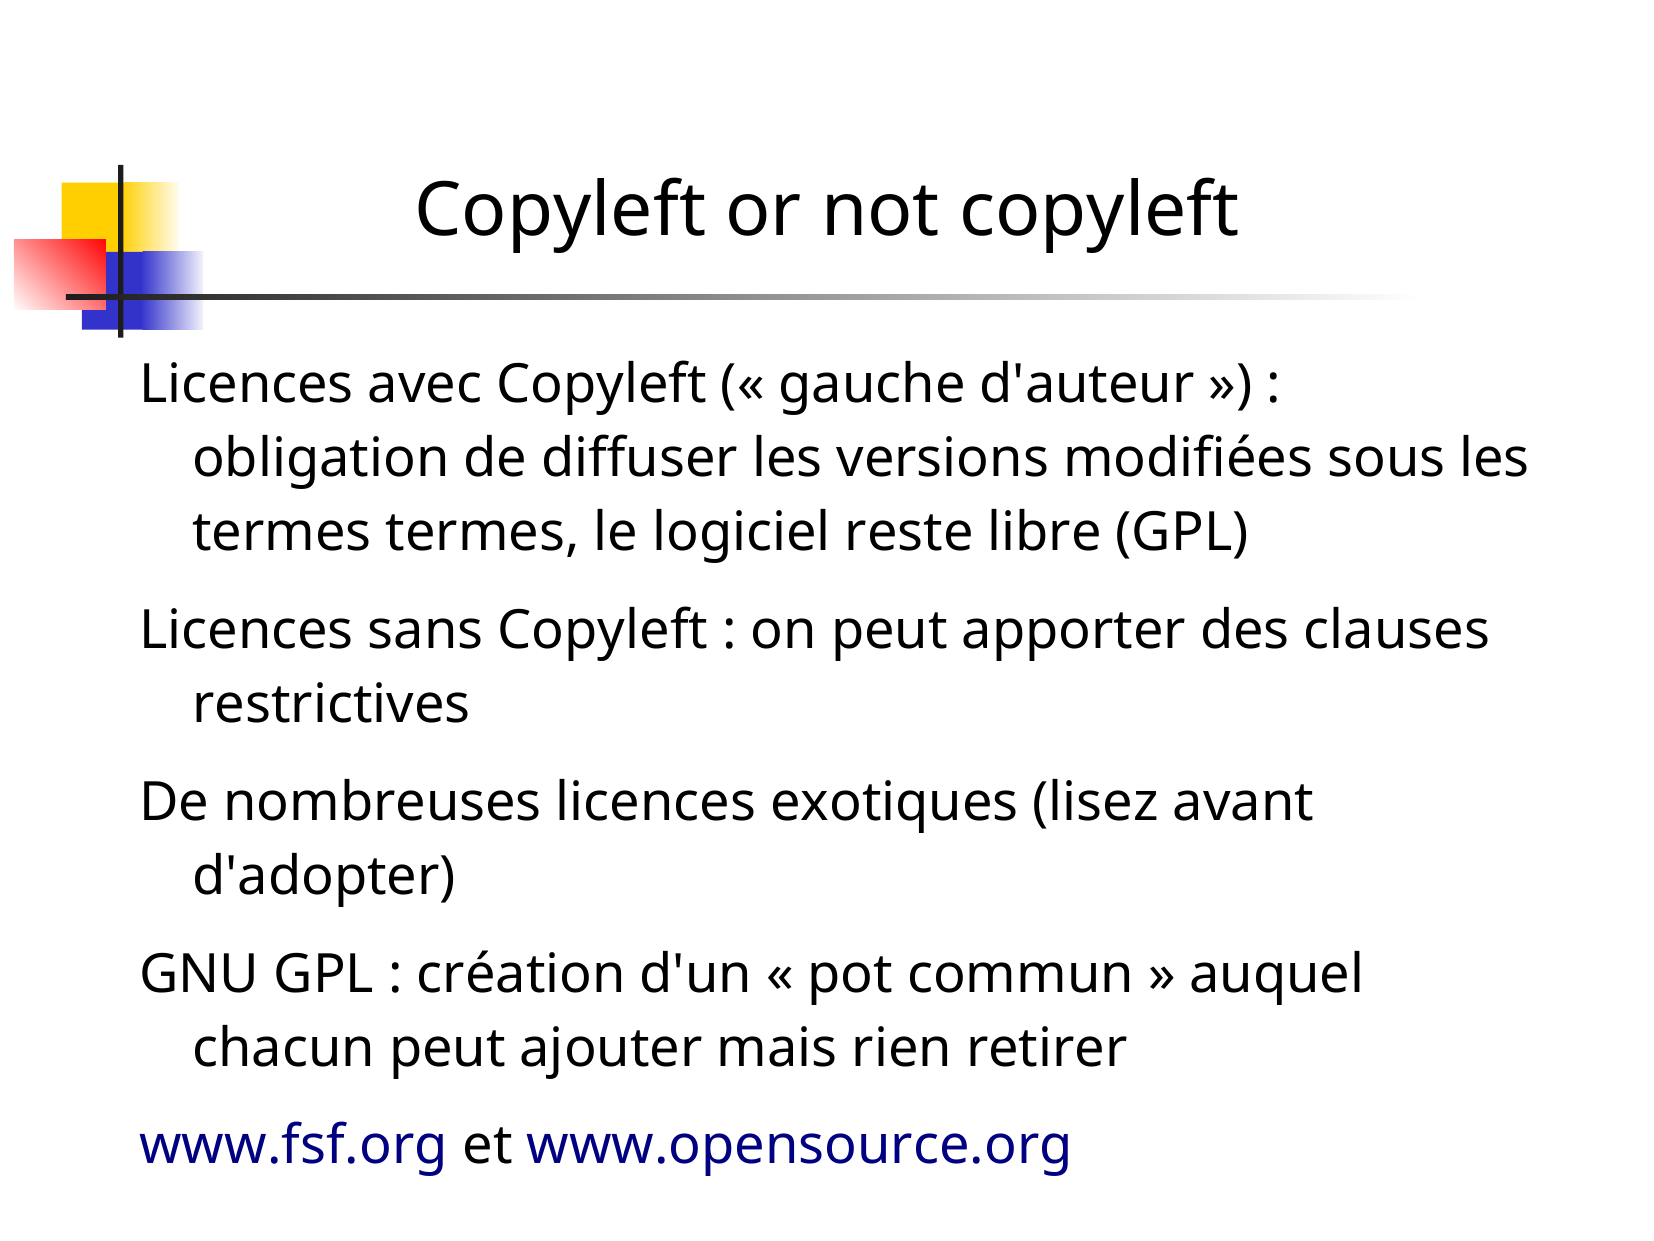

# Copyleft or not copyleft
Licences avec Copyleft (« gauche d'auteur ») : obligation de diffuser les versions modifiées sous les termes termes, le logiciel reste libre (GPL)
Licences sans Copyleft : on peut apporter des clauses restrictives
De nombreuses licences exotiques (lisez avant d'adopter)
GNU GPL : création d'un « pot commun » auquel chacun peut ajouter mais rien retirer
www.fsf.org et www.opensource.org